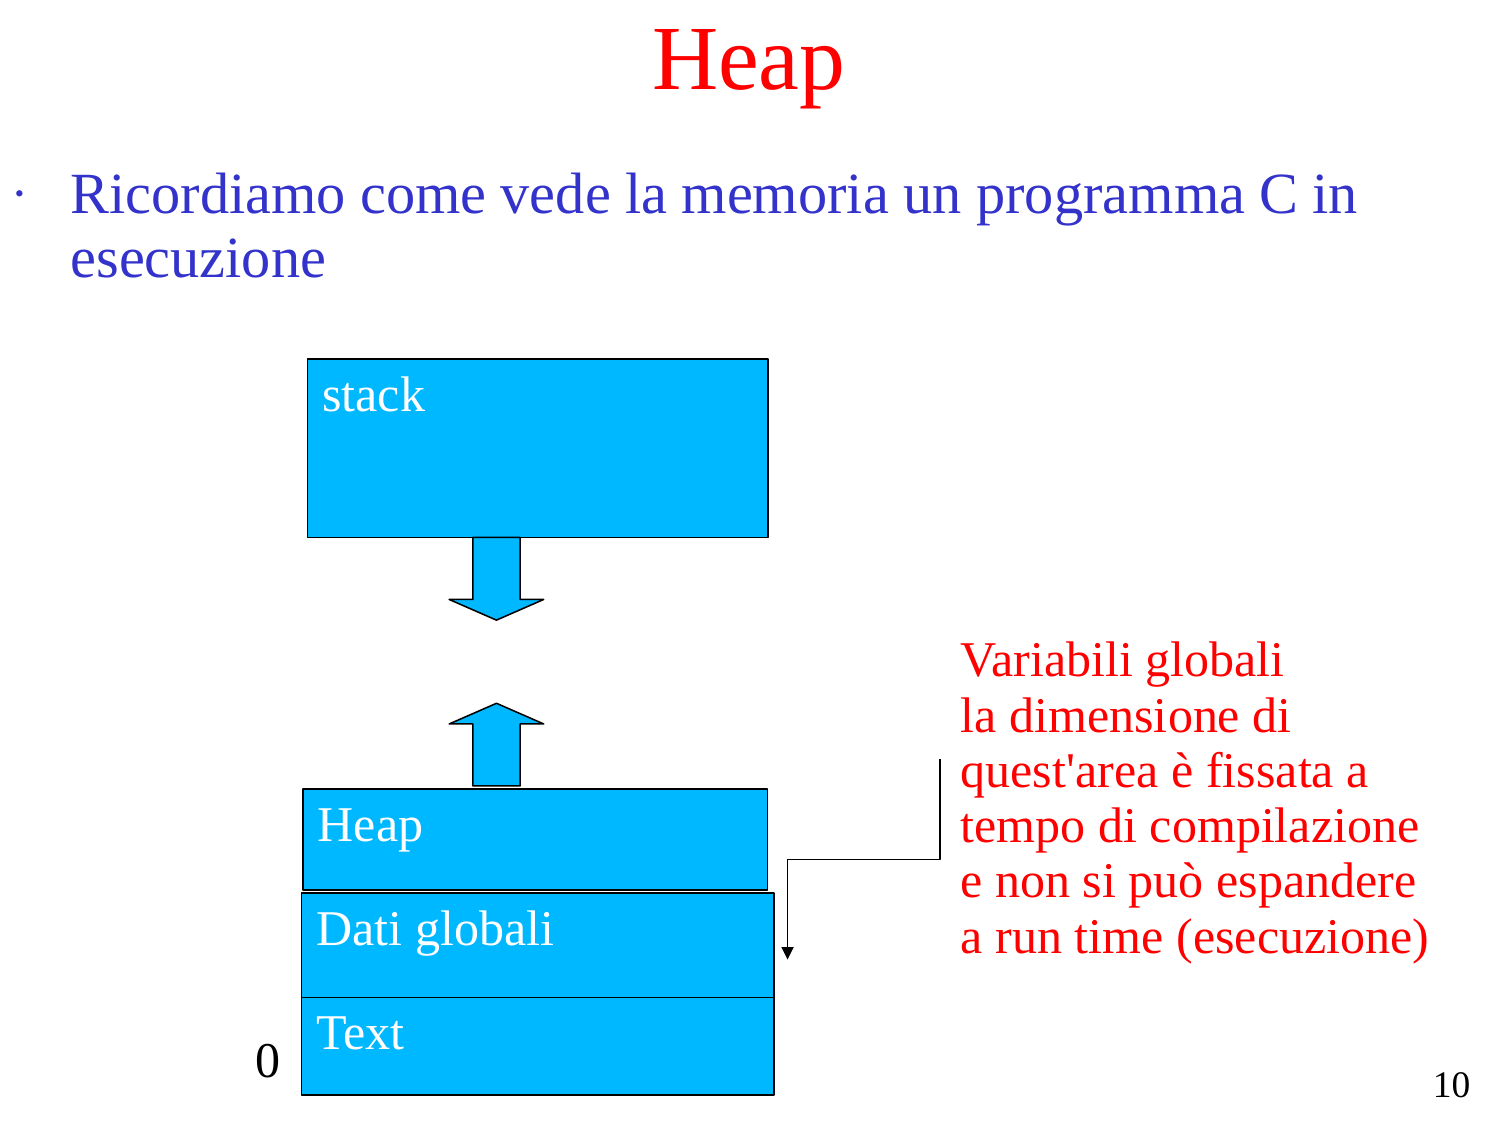

# Heap
Ricordiamo come vede la memoria un programma C in esecuzione
stack
Variabili globali
la dimensione di
quest'area è fissata a
tempo di compilazione
e non si può espandere
a run time (esecuzione)
Heap
Dati globali
Text
0
10